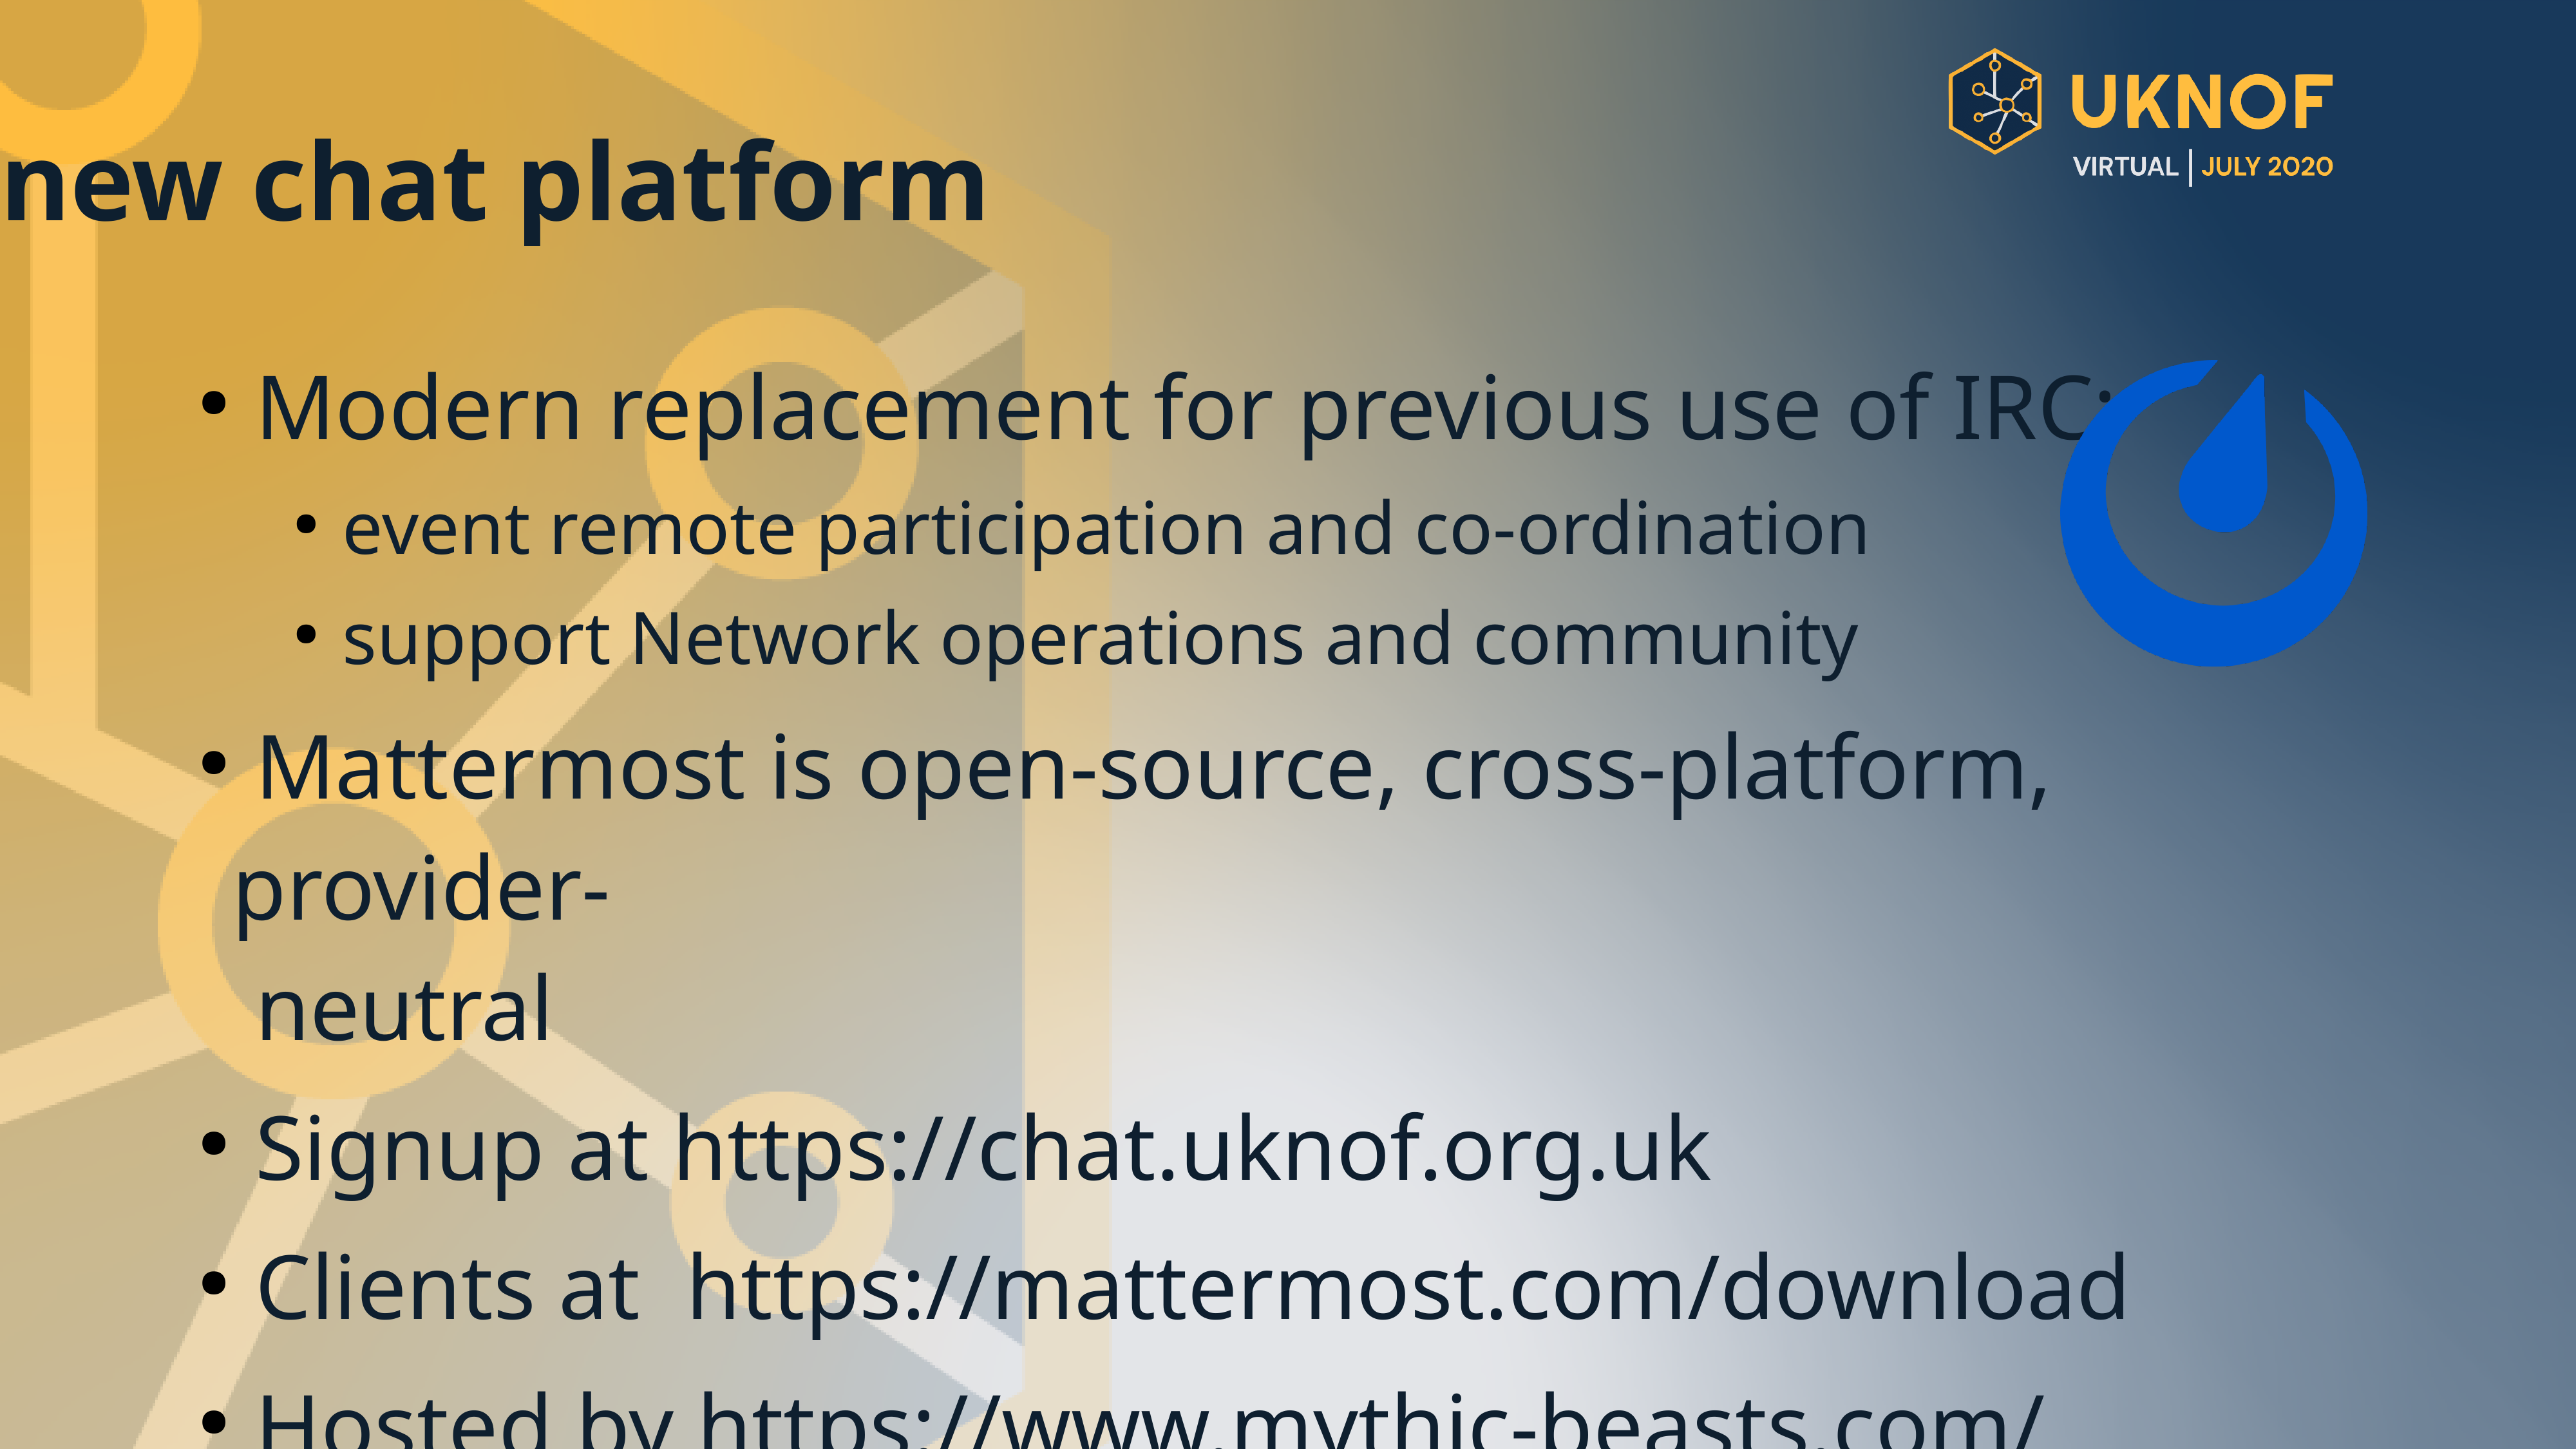

# new chat platform
 Modern replacement for previous use of IRC:
 event remote participation and co-ordination
 support Network operations and community
 Mattermost is open-source, cross-platform, provider-
 neutral
 Signup at https://chat.uknof.org.uk
 Clients at https://mattermost.com/download
 Hosted by https://www.mythic-beasts.com/
 Background at http://uknof.uk/chatblog